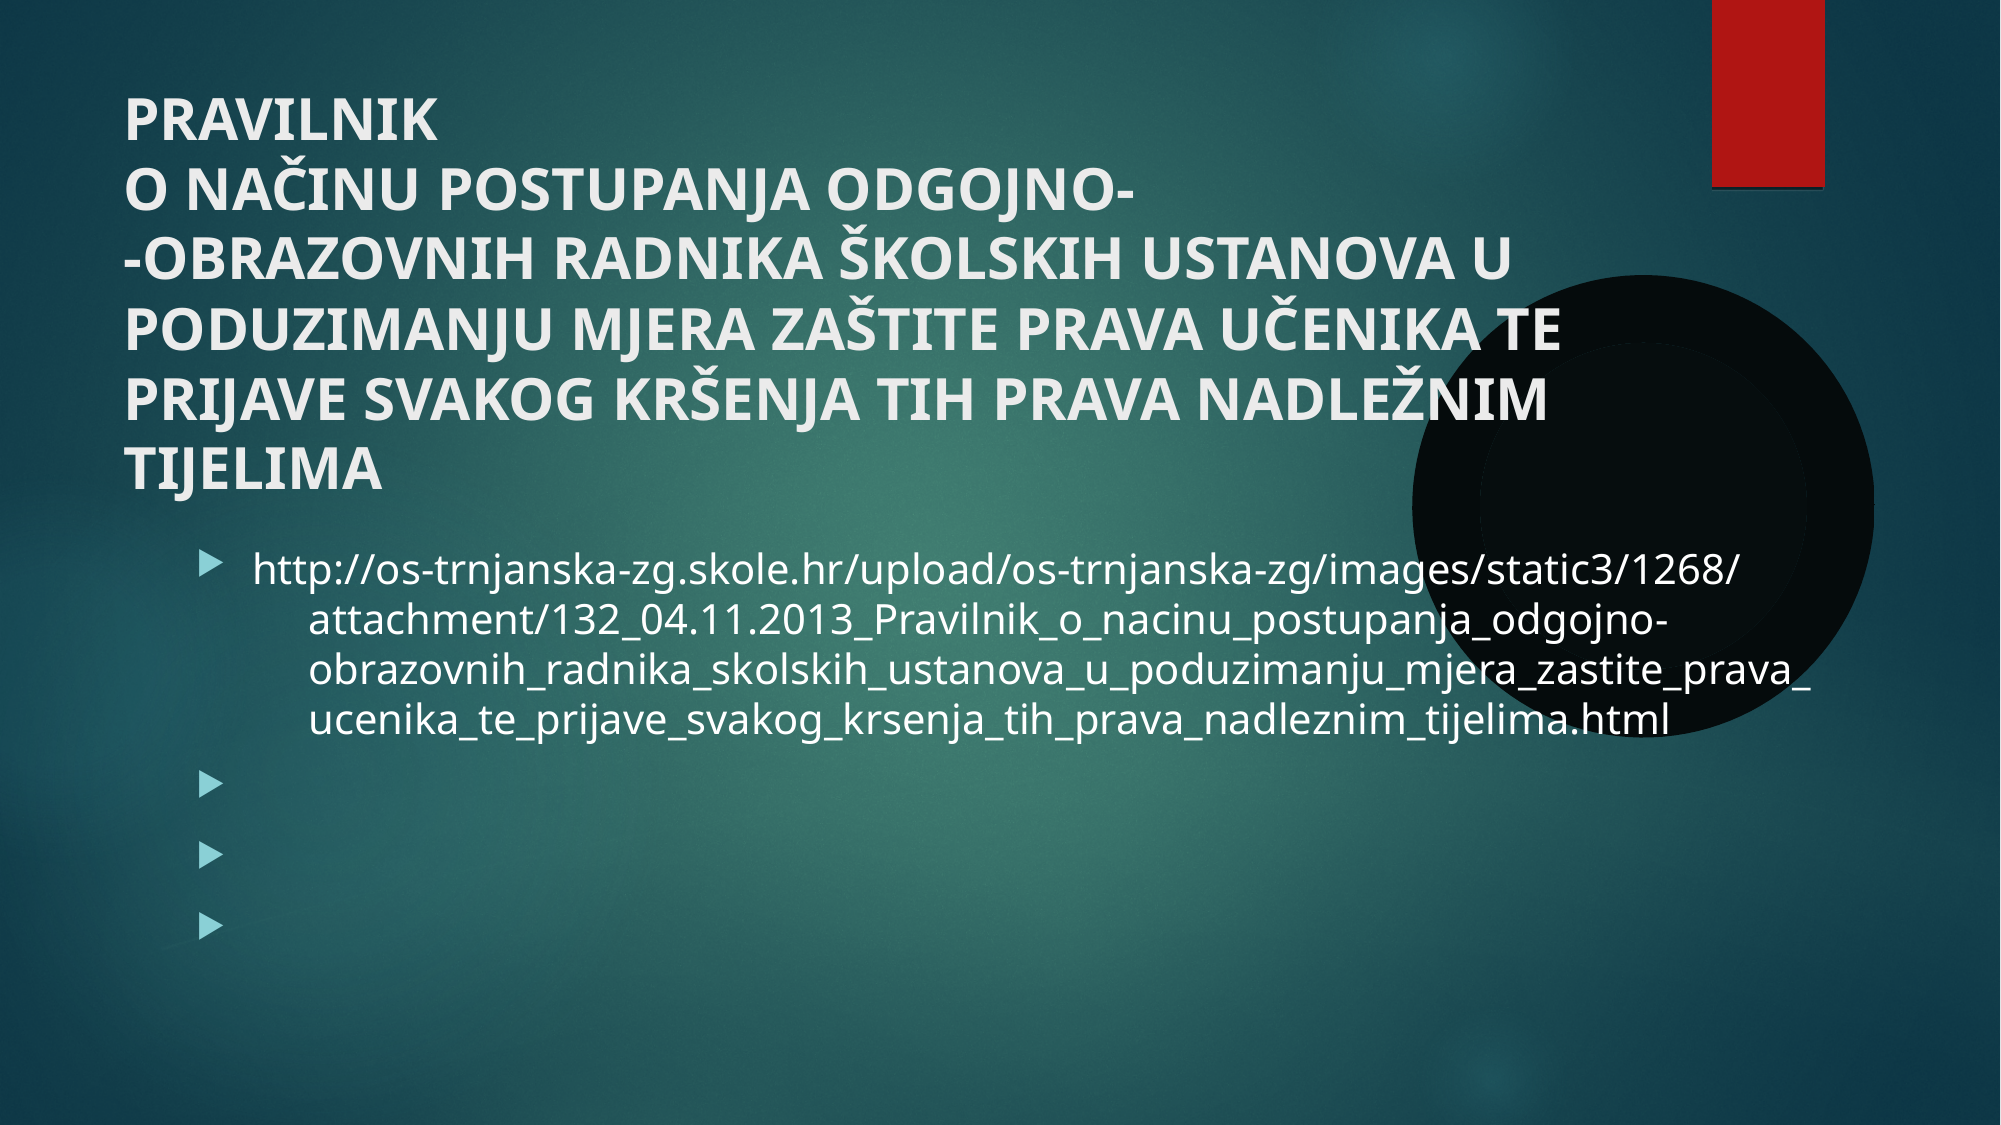

# PRAVILNIK O NAČINU POSTUPANJA ODGOJNO- -OBRAZOVNIH RADNIKA ŠKOLSKIH USTANOVA U PODUZIMANJU MJERA ZAŠTITE PRAVA UČENIKA TE PRIJAVE SVAKOG KRŠENJA TIH PRAVA NADLEŽNIM TIJELIMA
http://os-trnjanska-zg.skole.hr/upload/os-trnjanska-zg/images/static3/1268/attachment/132_04.11.2013_Pravilnik_o_nacinu_postupanja_odgojno-obrazovnih_radnika_skolskih_ustanova_u_poduzimanju_mjera_zastite_prava_ucenika_te_prijave_svakog_krsenja_tih_prava_nadleznim_tijelima.html